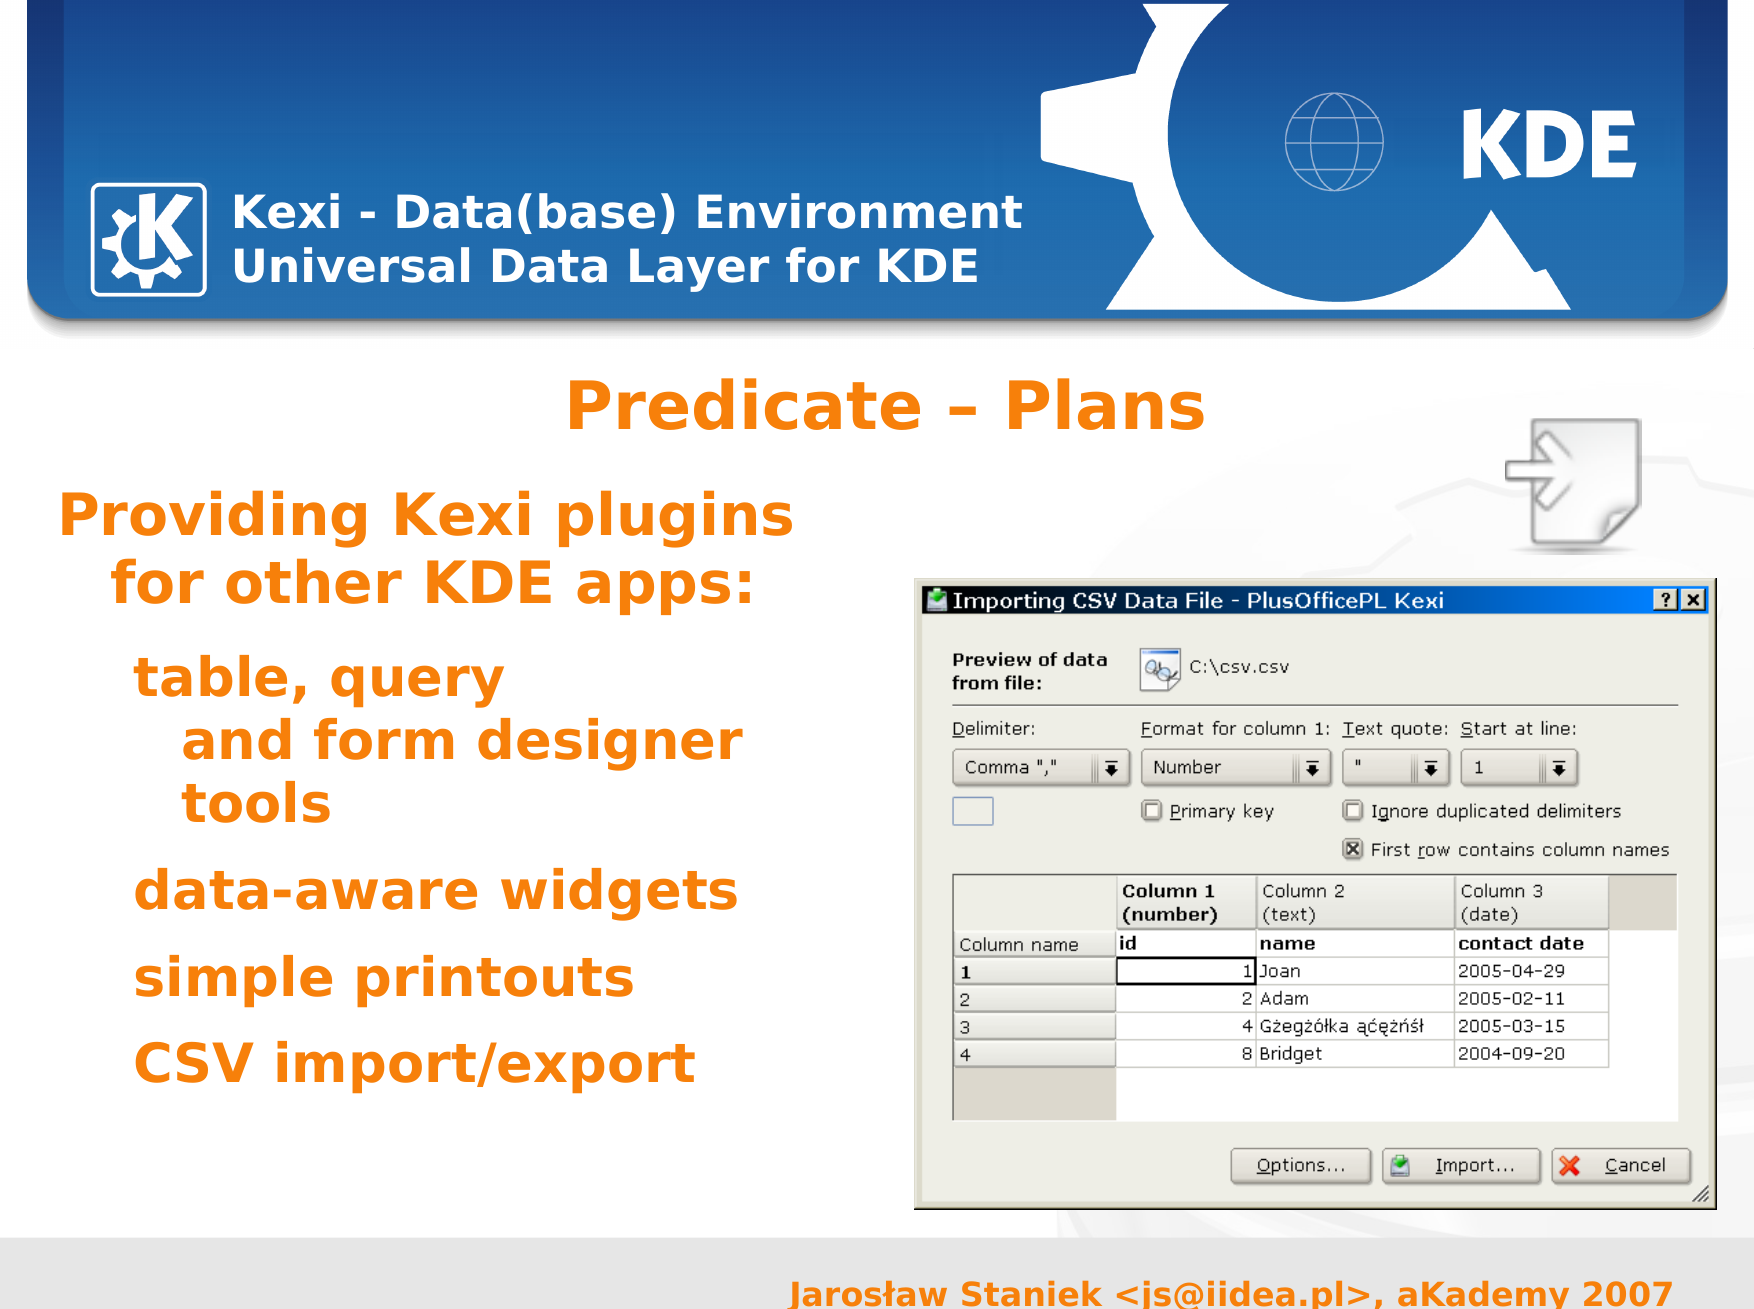

# Predicate – Plans
Providing Kexi plugins
for other KDE apps:
table, query
and form designer
tools
data-aware widgets
simple printouts
CSV import/export